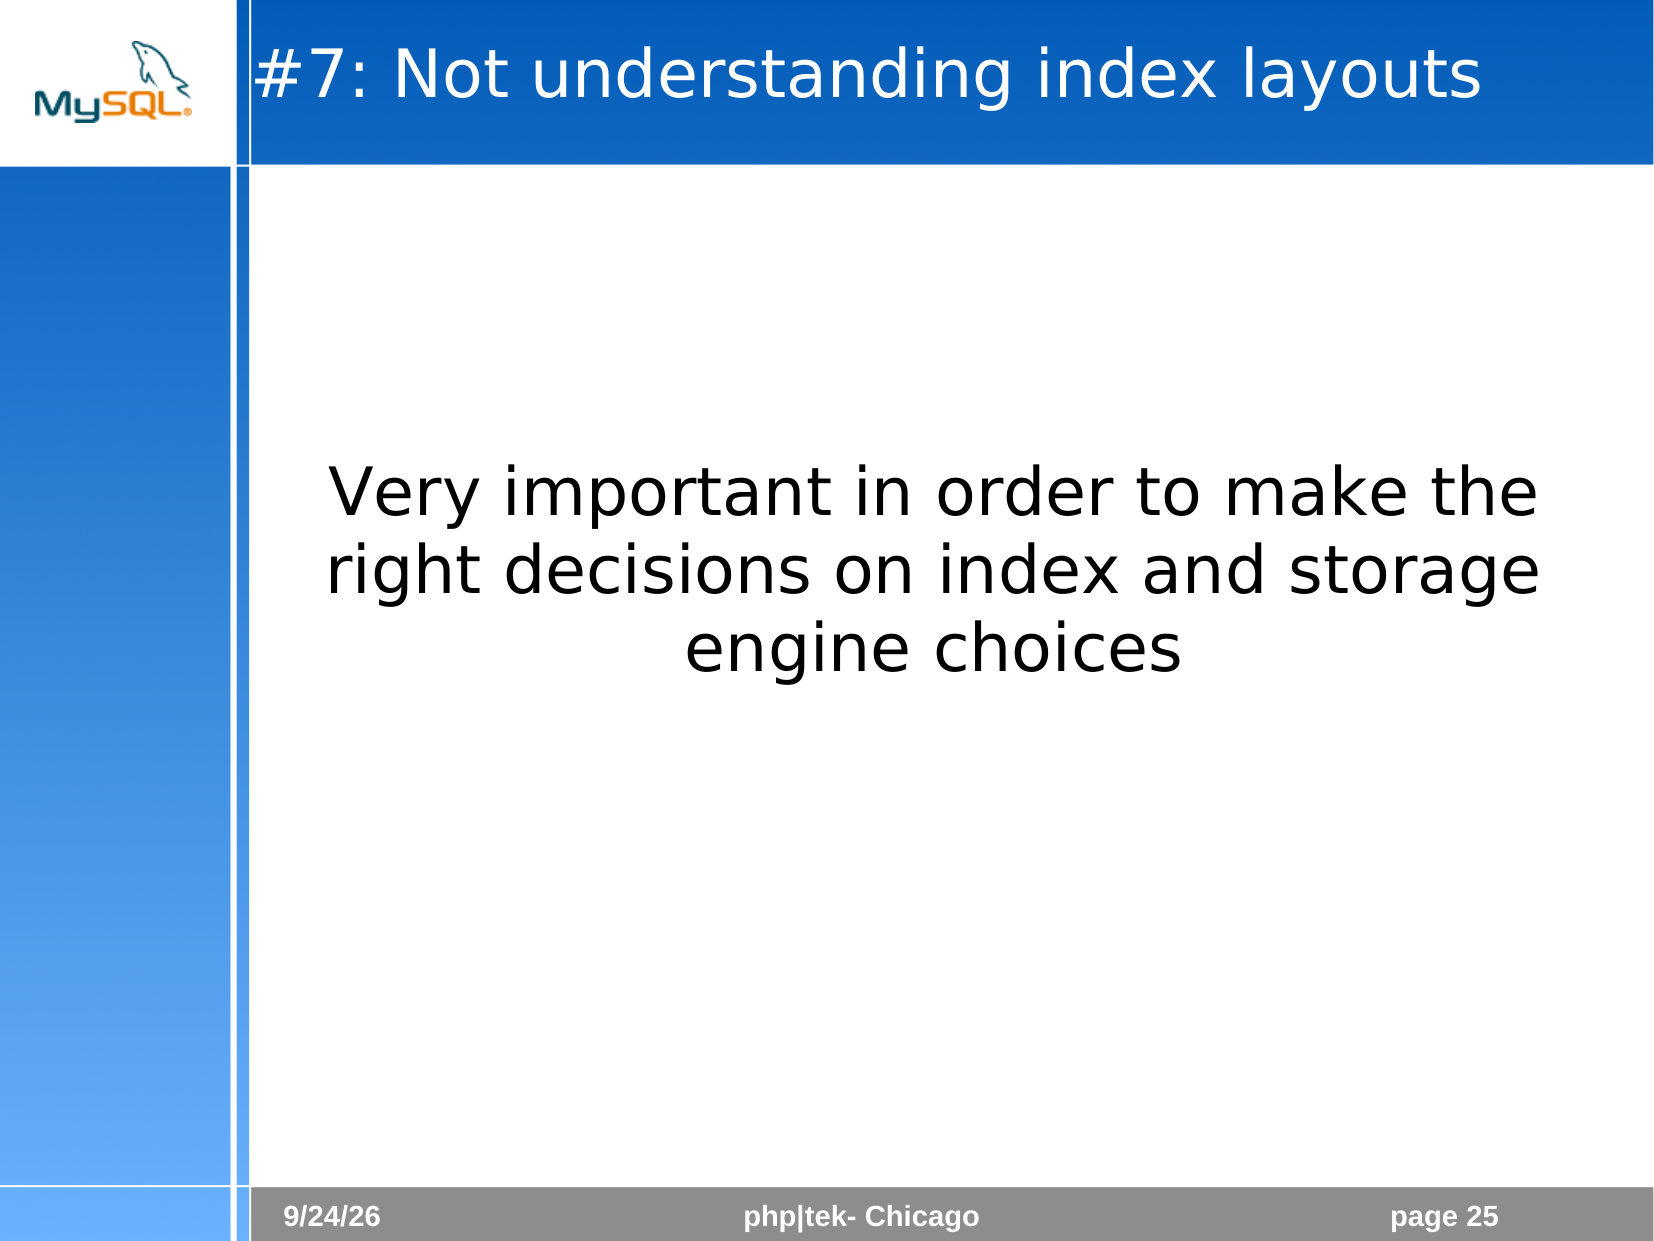

# #7: Not understanding index layouts
Very important in order to make the right decisions on index and storage engine choices